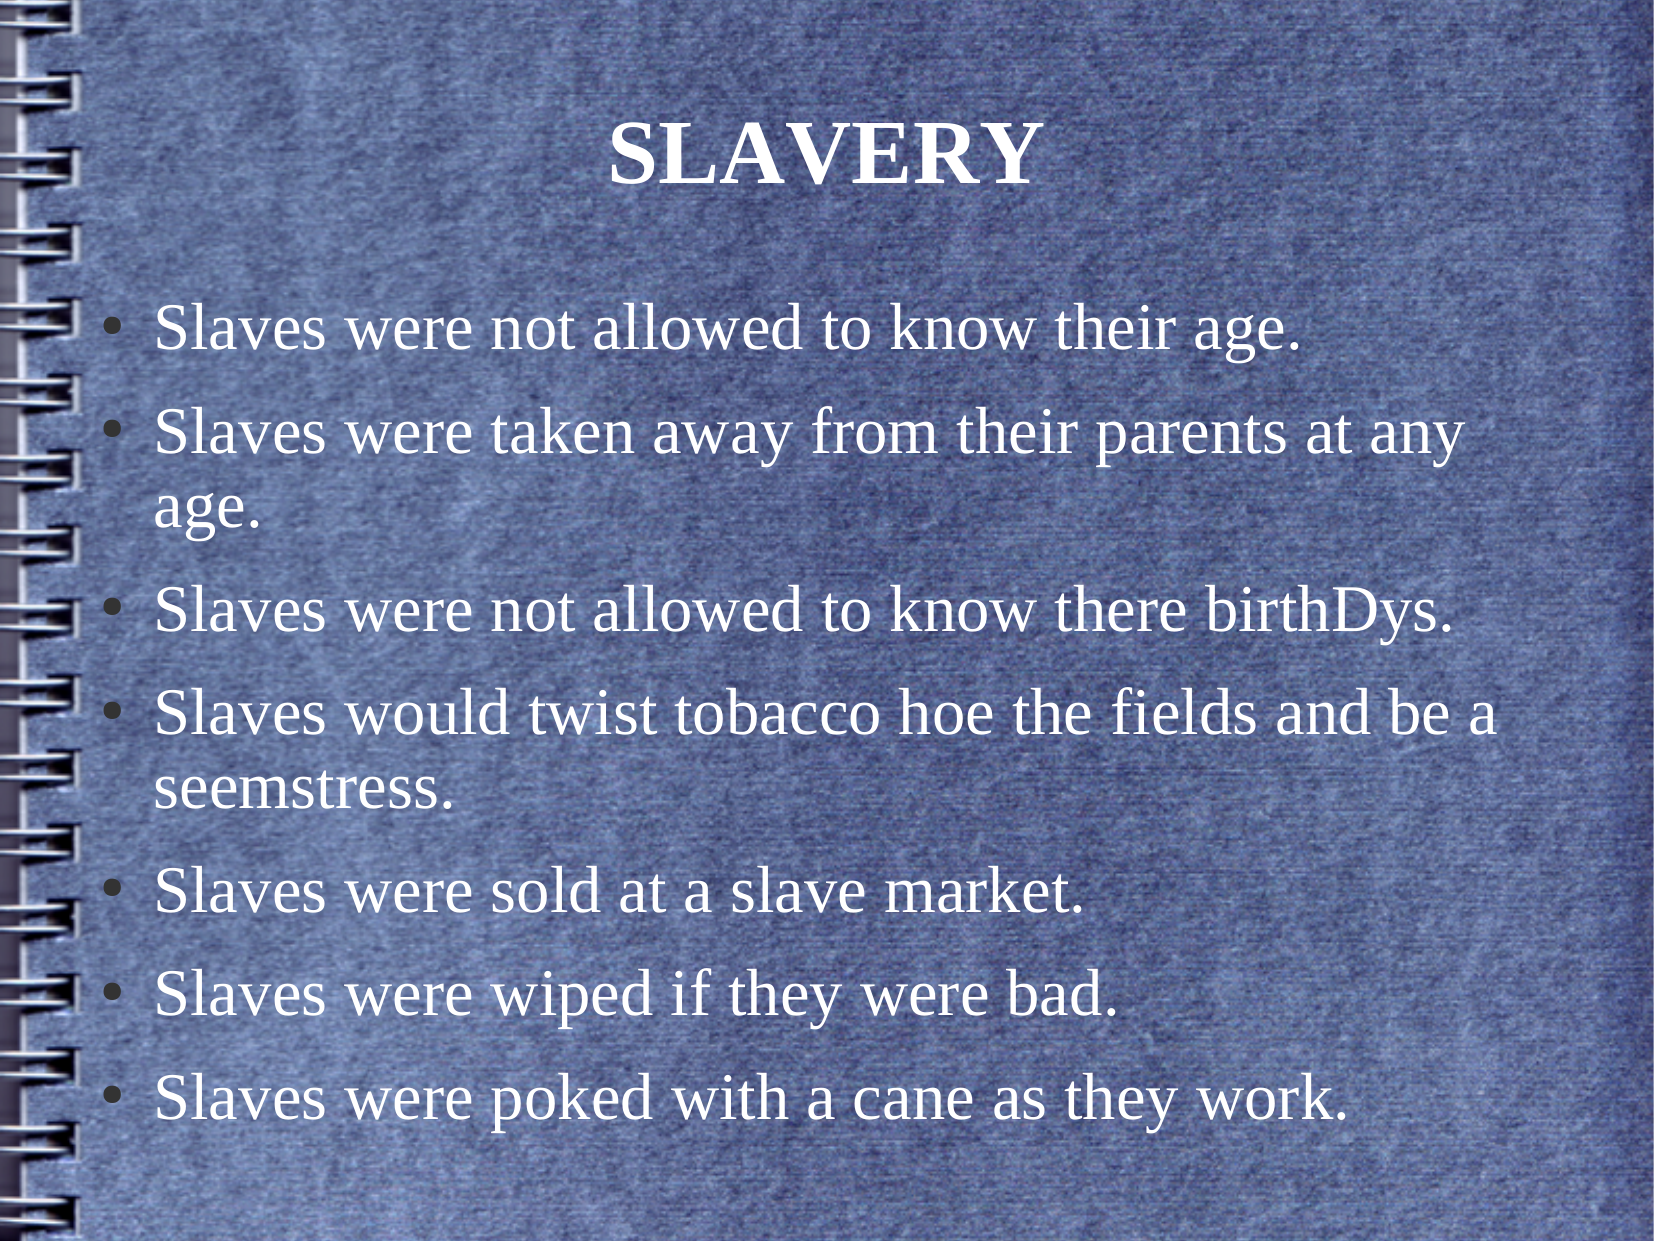

# SLAVERY
Slaves were not allowed to know their age.
Slaves were taken away from their parents at any age.
Slaves were not allowed to know there birthDys.
Slaves would twist tobacco hoe the fields and be a seemstress.
Slaves were sold at a slave market.
Slaves were wiped if they were bad.
Slaves were poked with a cane as they work.